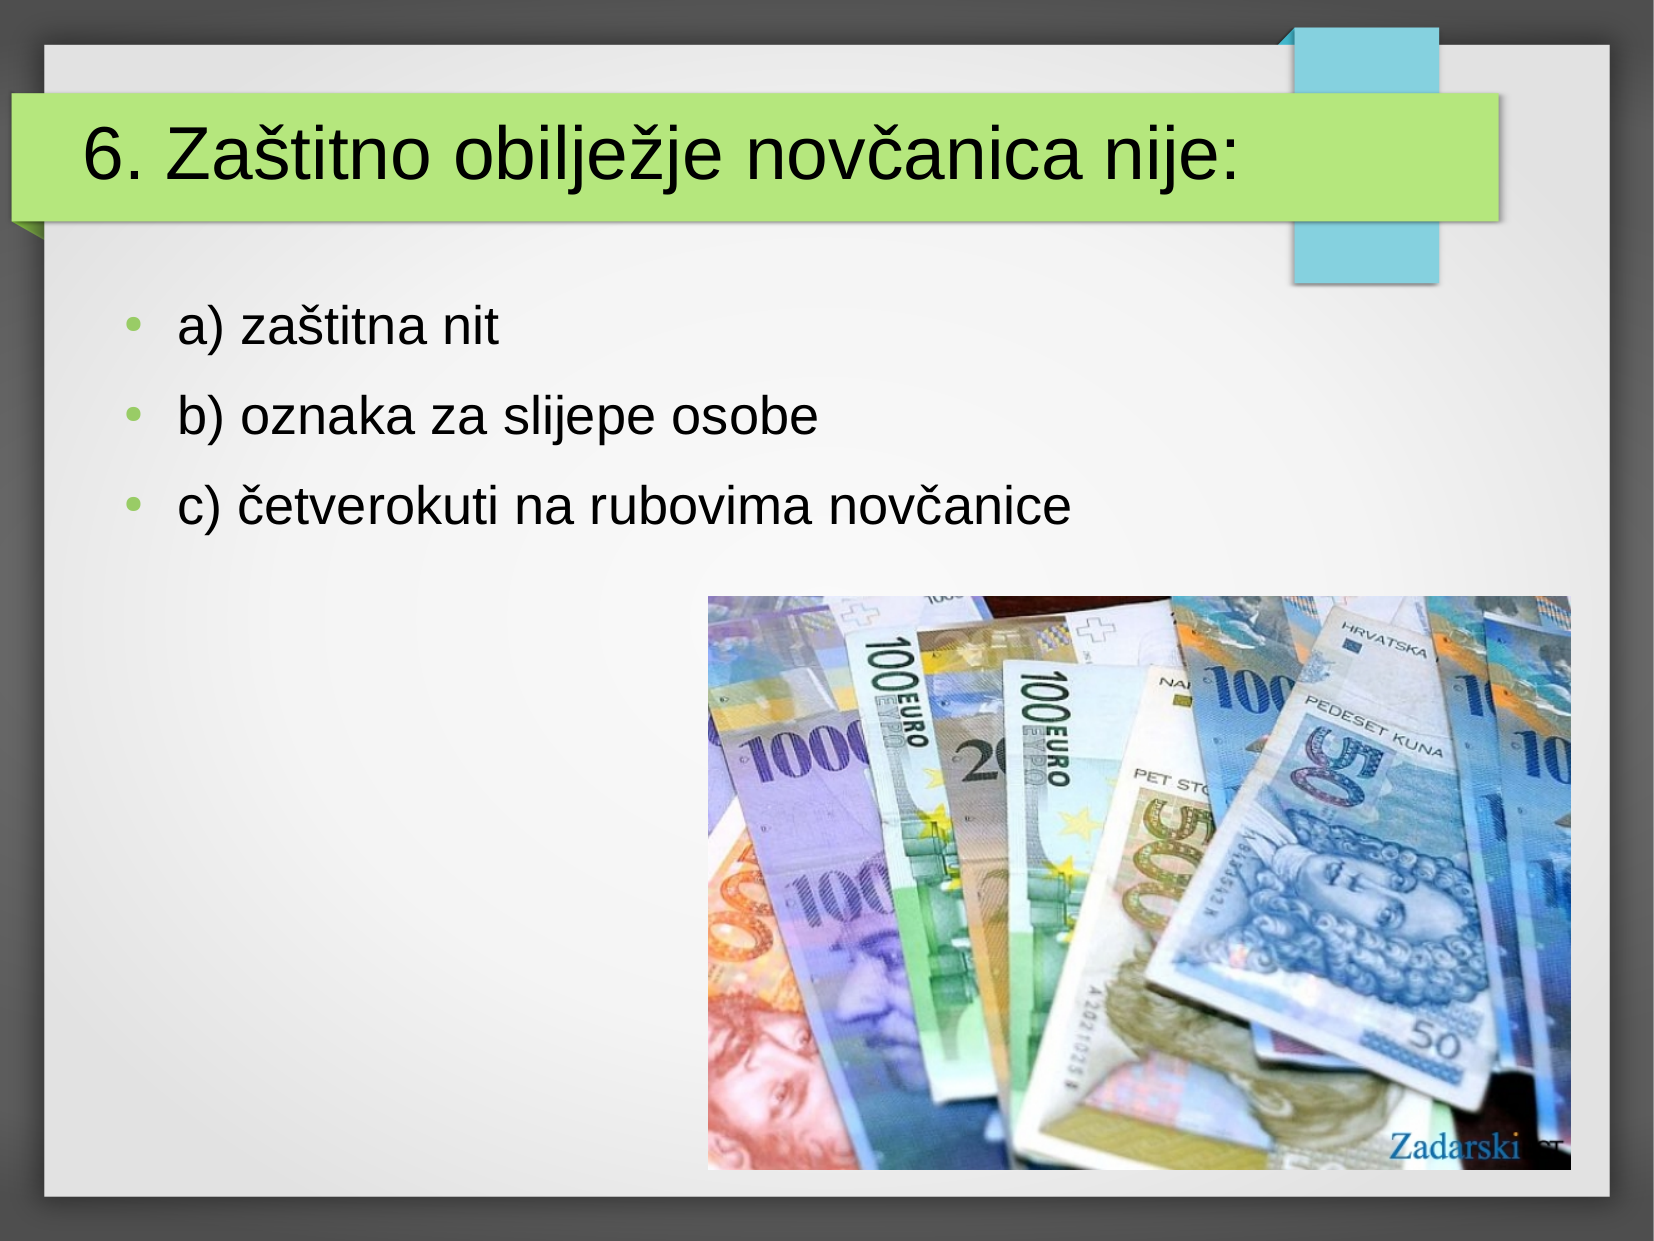

# 6. Zaštitno obilježje novčanica nije:
a) zaštitna nit
b) oznaka za slijepe osobe
c) četverokuti na rubovima novčanice